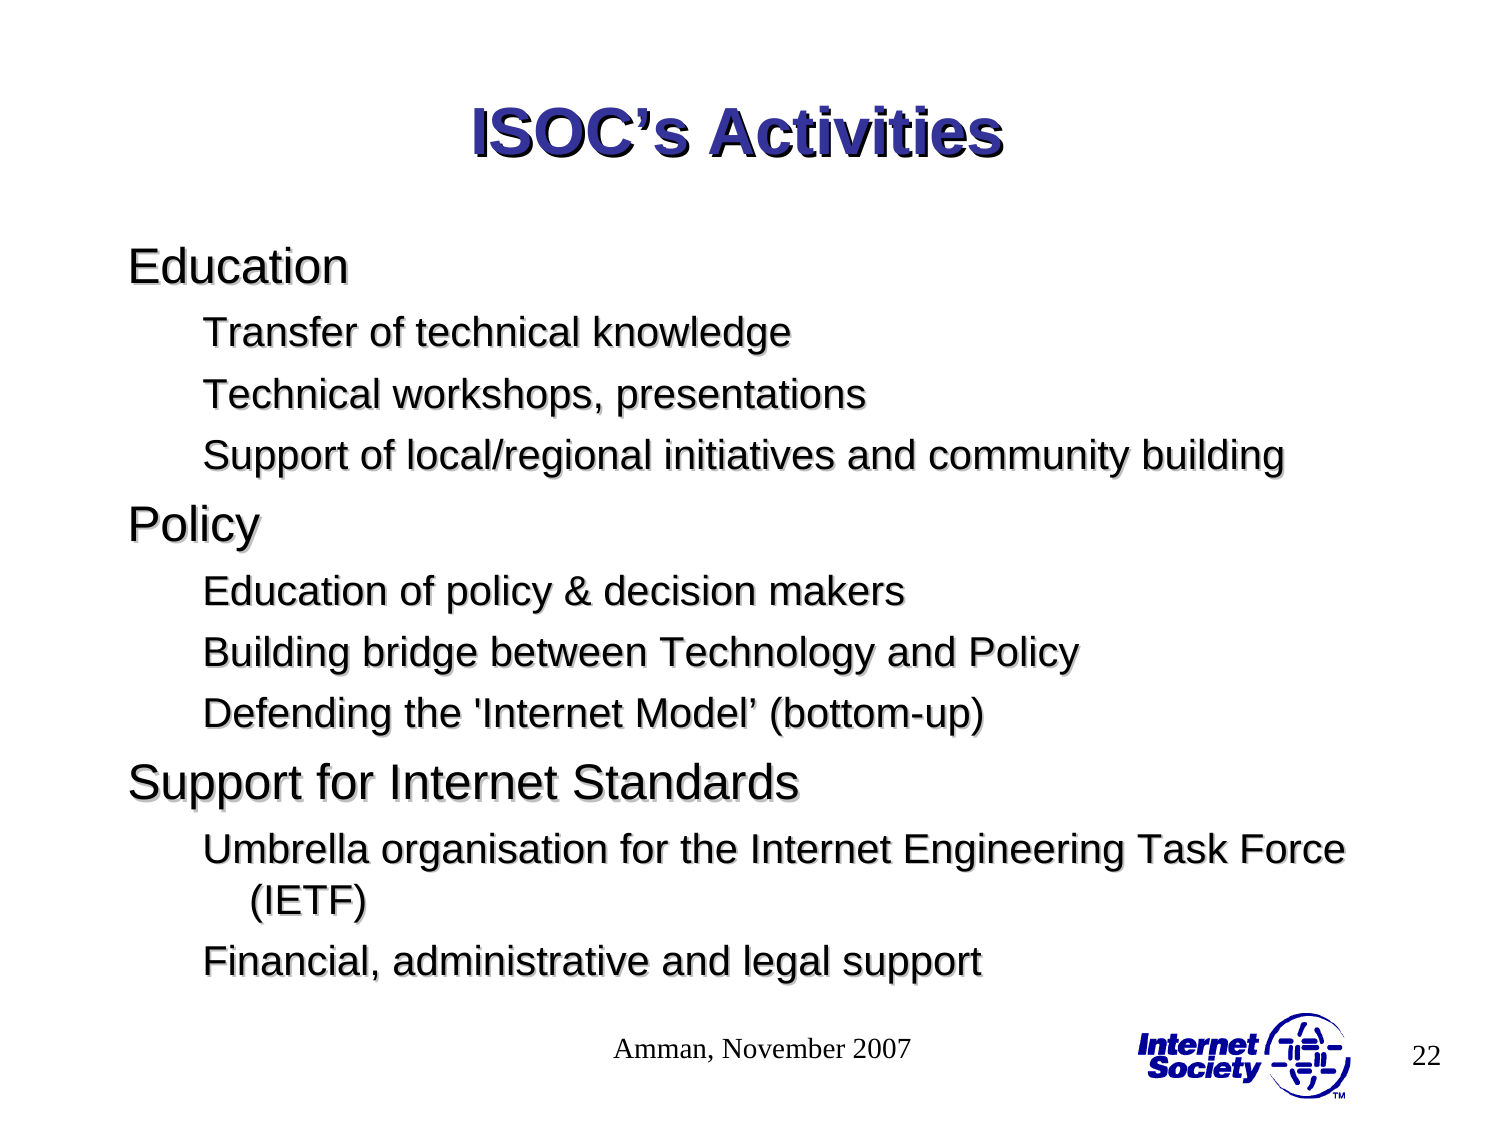

# ISOC’s Activities
Education
Transfer of technical knowledge
Technical workshops, presentations
Support of local/regional initiatives and community building
Policy
Education of policy & decision makers
Building bridge between Technology and Policy
Defending the 'Internet Model’ (bottom-up)
Support for Internet Standards
Umbrella organisation for the Internet Engineering Task Force (IETF)
Financial, administrative and legal support